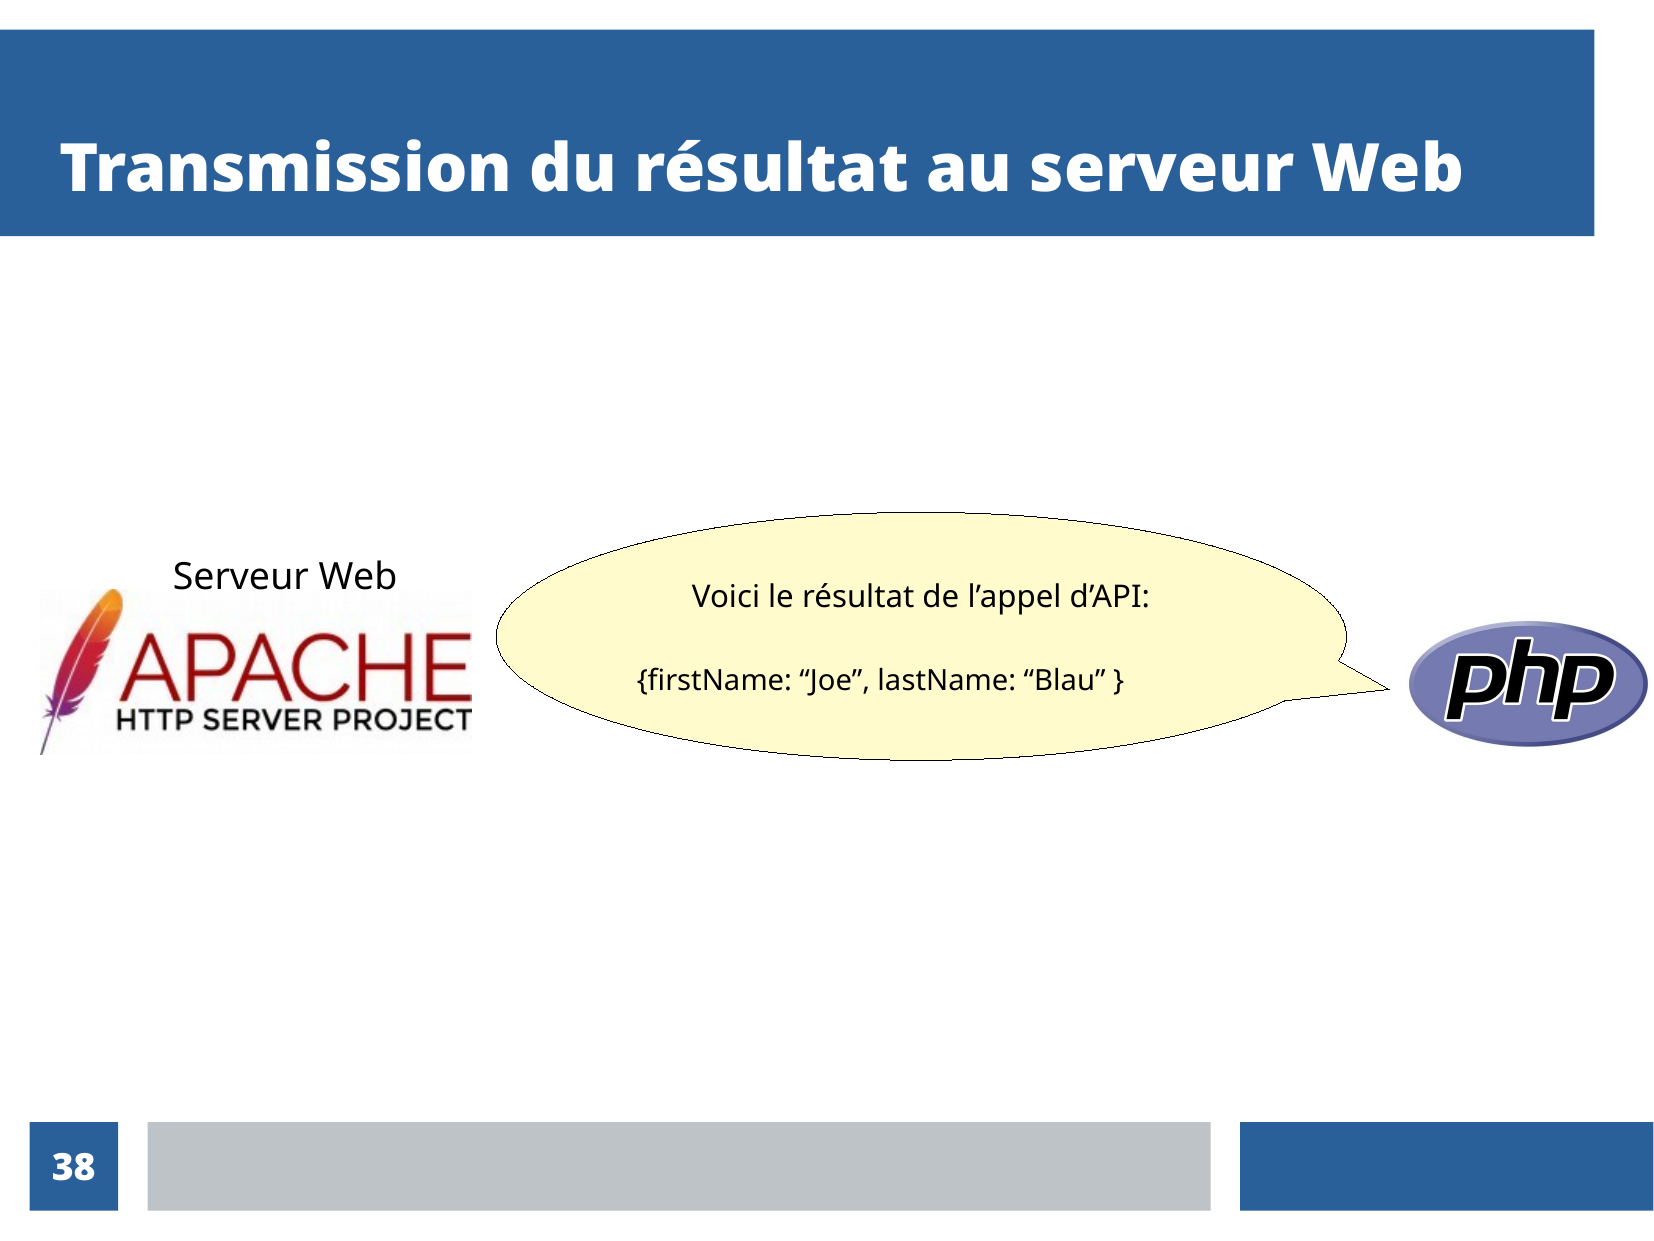

# Transmission du résultat au serveur Web
Voici le résultat de l’appel d’API:
{firstName: “Joe”, lastName: “Blau” }
Serveur Web
38